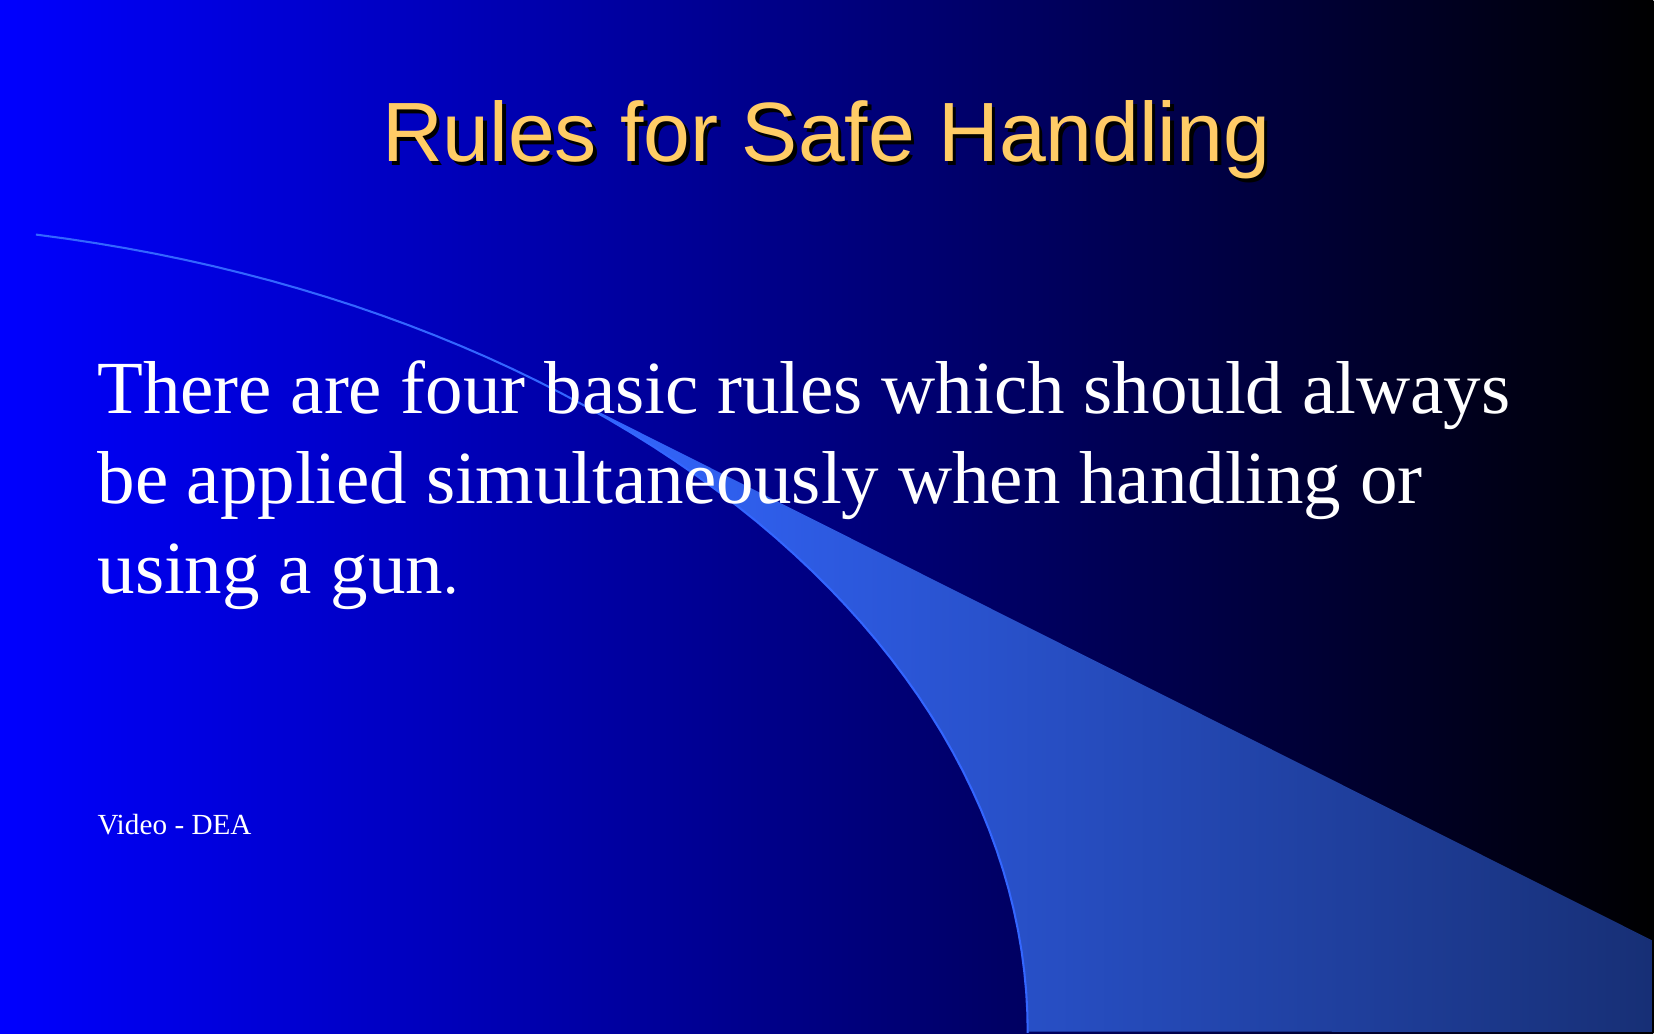

# Rules for Safe Handling
There are four basic rules which should always be applied simultaneously when handling or using a gun.
Video - DEA